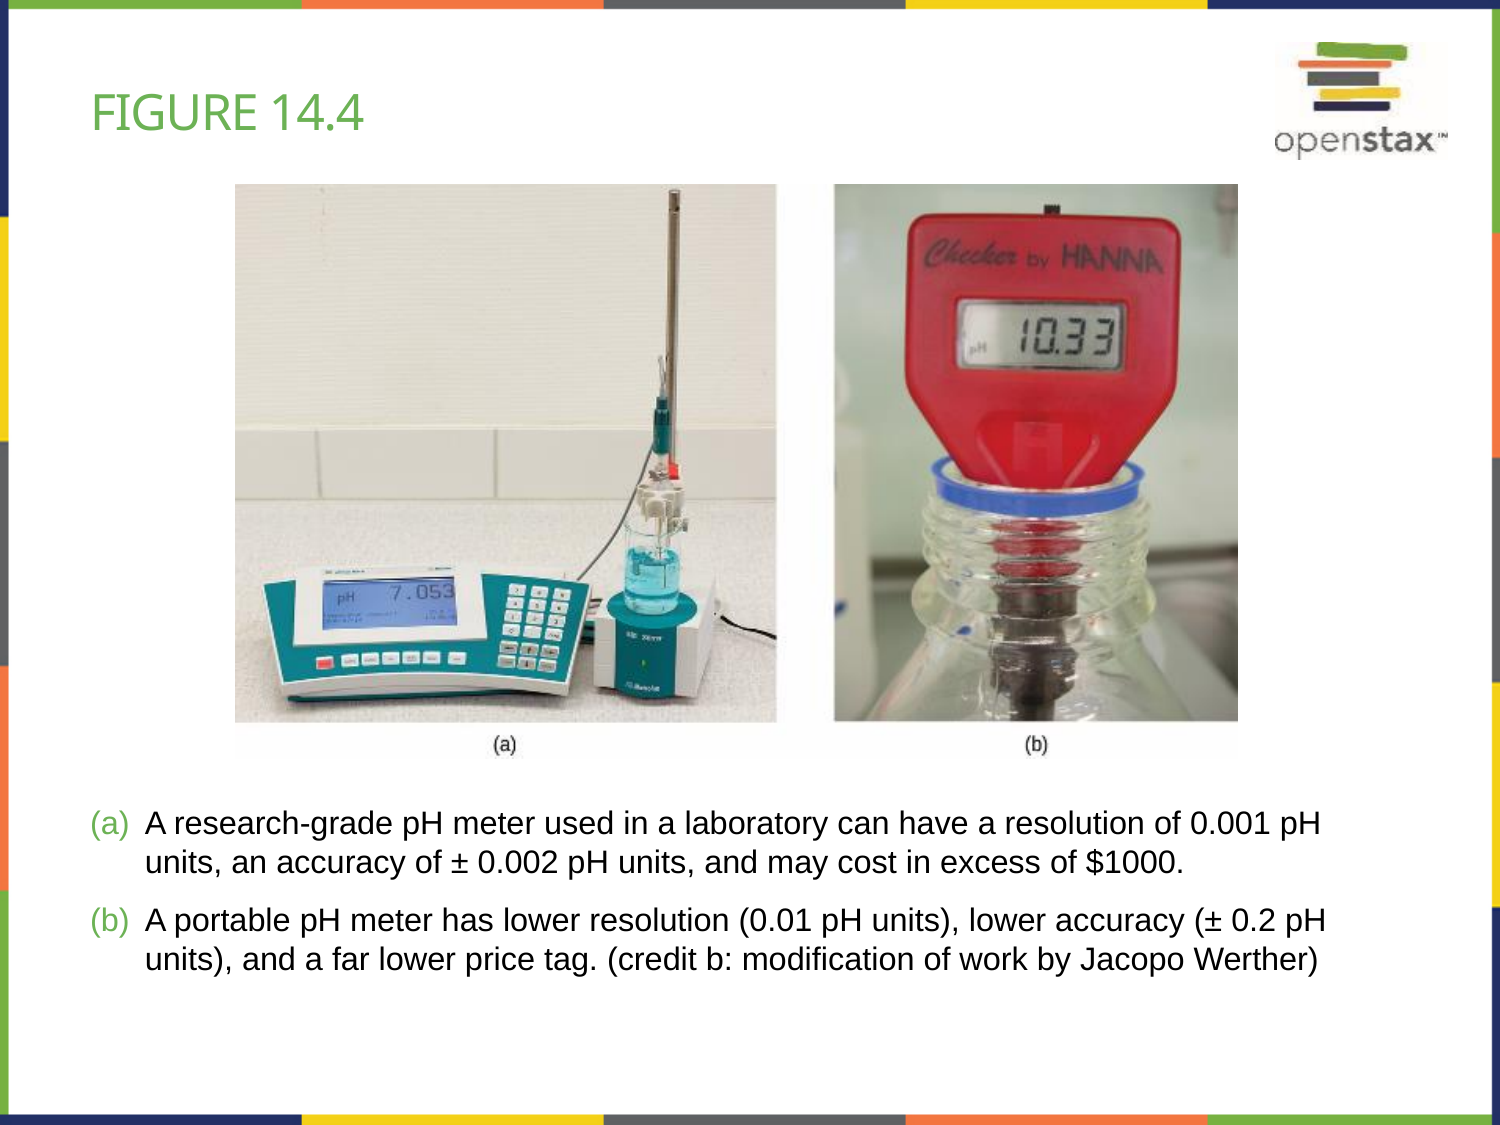

# Figure 14.4
A research-grade pH meter used in a laboratory can have a resolution of 0.001 pH units, an accuracy of ± 0.002 pH units, and may cost in excess of $1000.
A portable pH meter has lower resolution (0.01 pH units), lower accuracy (± 0.2 pH units), and a far lower price tag. (credit b: modification of work by Jacopo Werther)